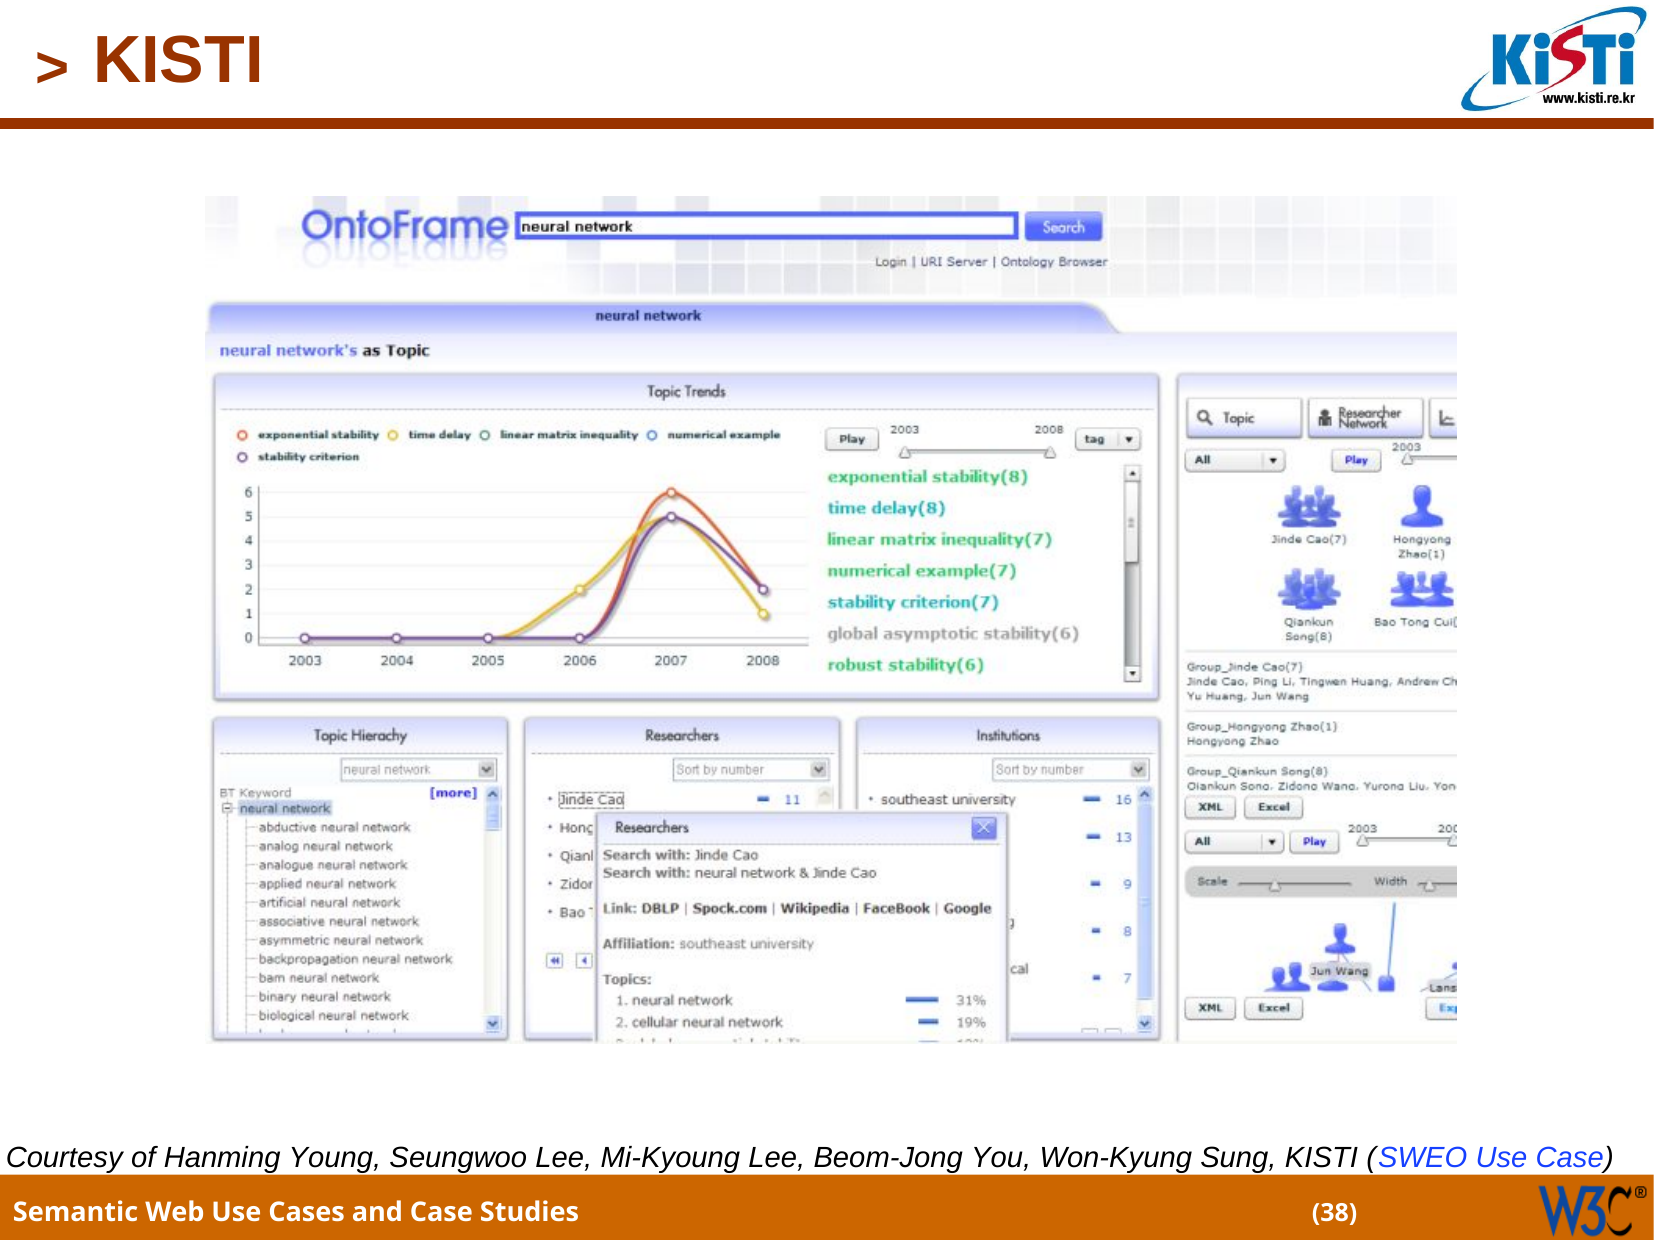

# KISTI
Courtesy of Hanming Young, Seungwoo Lee, Mi-Kyoung Lee, Beom-Jong You, Won-Kyung Sung, KISTI (SWEO Use Case)